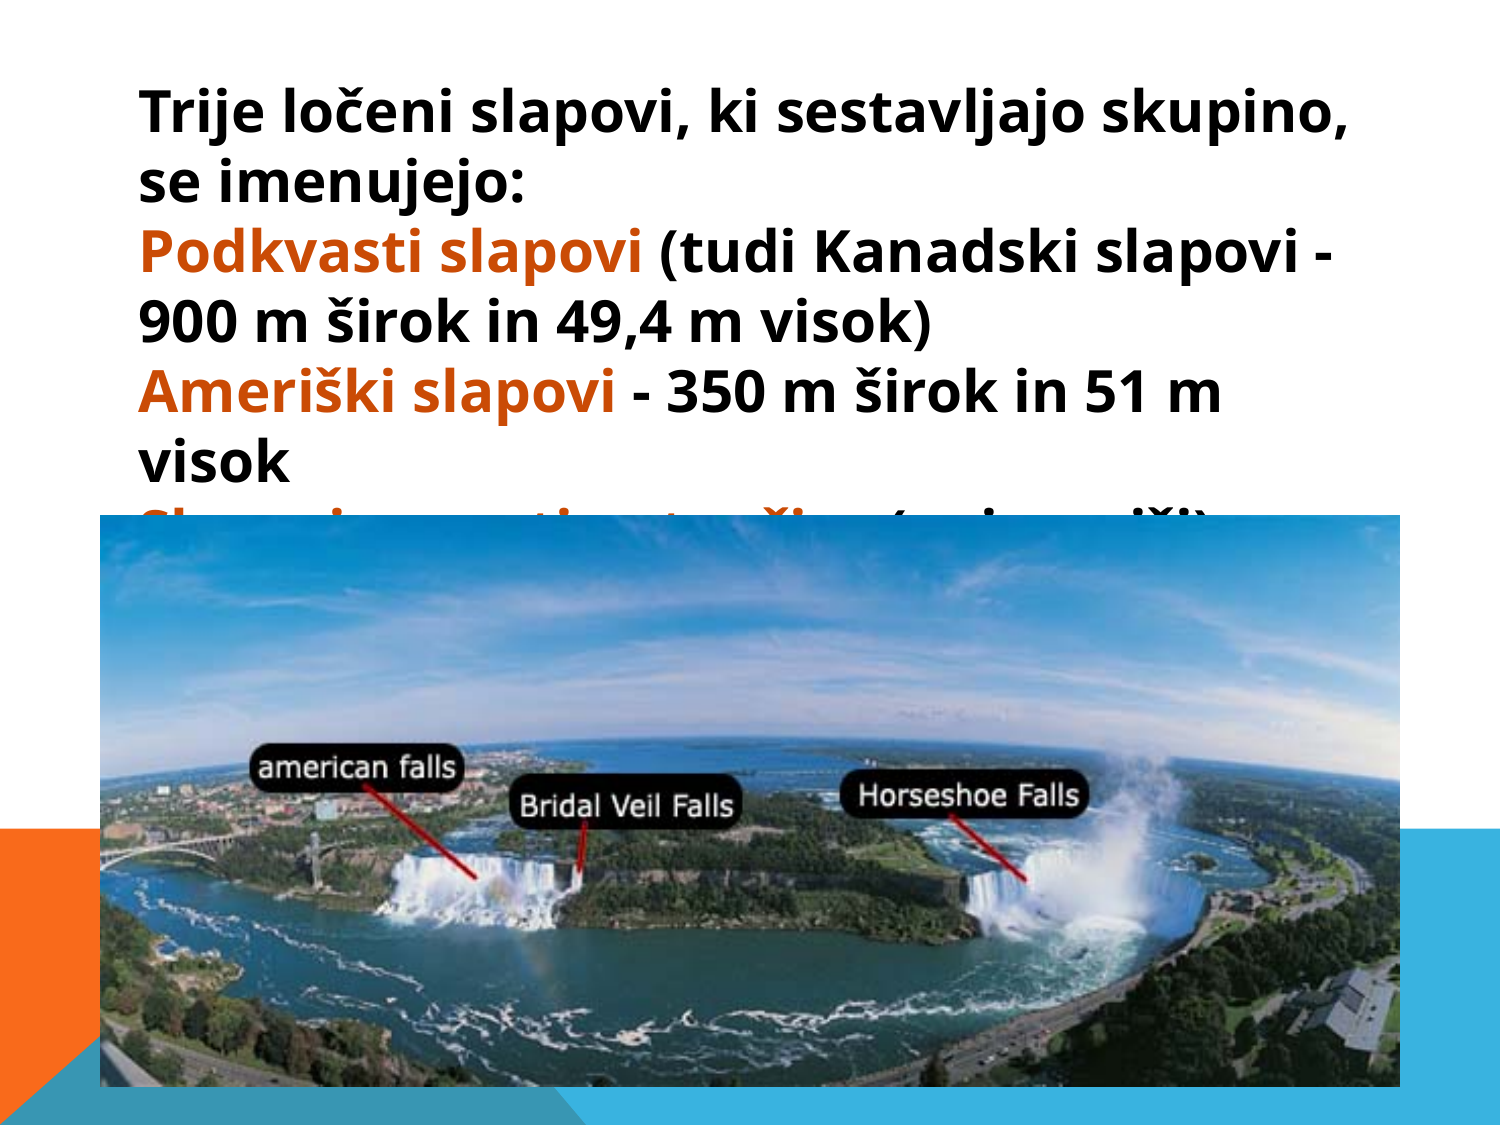

Trije ločeni slapovi, ki sestavljajo skupino, se imenujejo:
Podkvasti slapovi (tudi Kanadski slapovi - 900 m širok in 49,4 m visok)
Ameriški slapovi - 350 m širok in 51 m visok
Slapovi nevestine tančice (najmanjši)